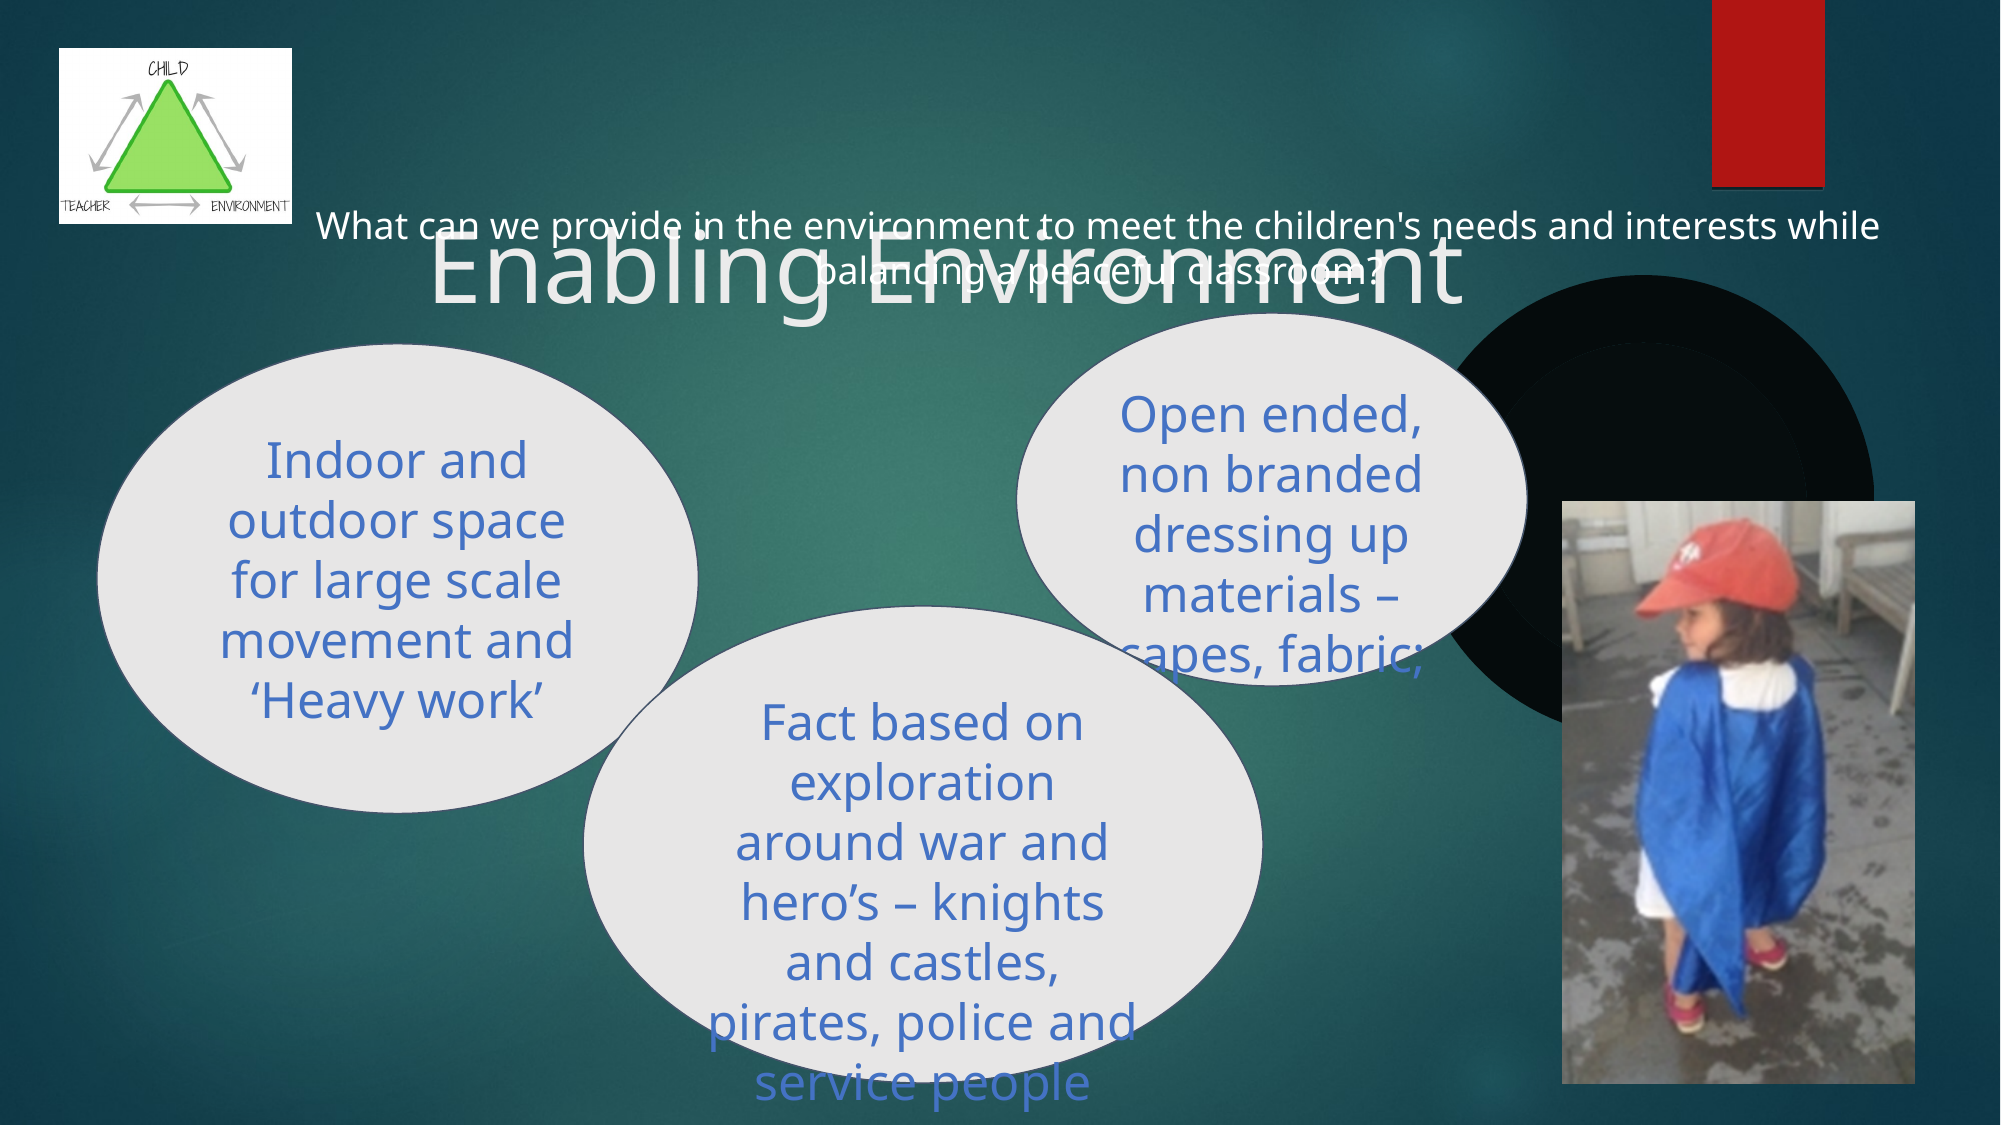

# Enabling Environment
What can we provide in the environment to meet the children's needs and interests while balancing a peaceful classroom?
Open ended, non branded dressing up materials – capes, fabric;
Indoor and outdoor space for large scale movement and ‘Heavy work’
Fact based on exploration around war and hero’s – knights and castles, pirates, police and service people